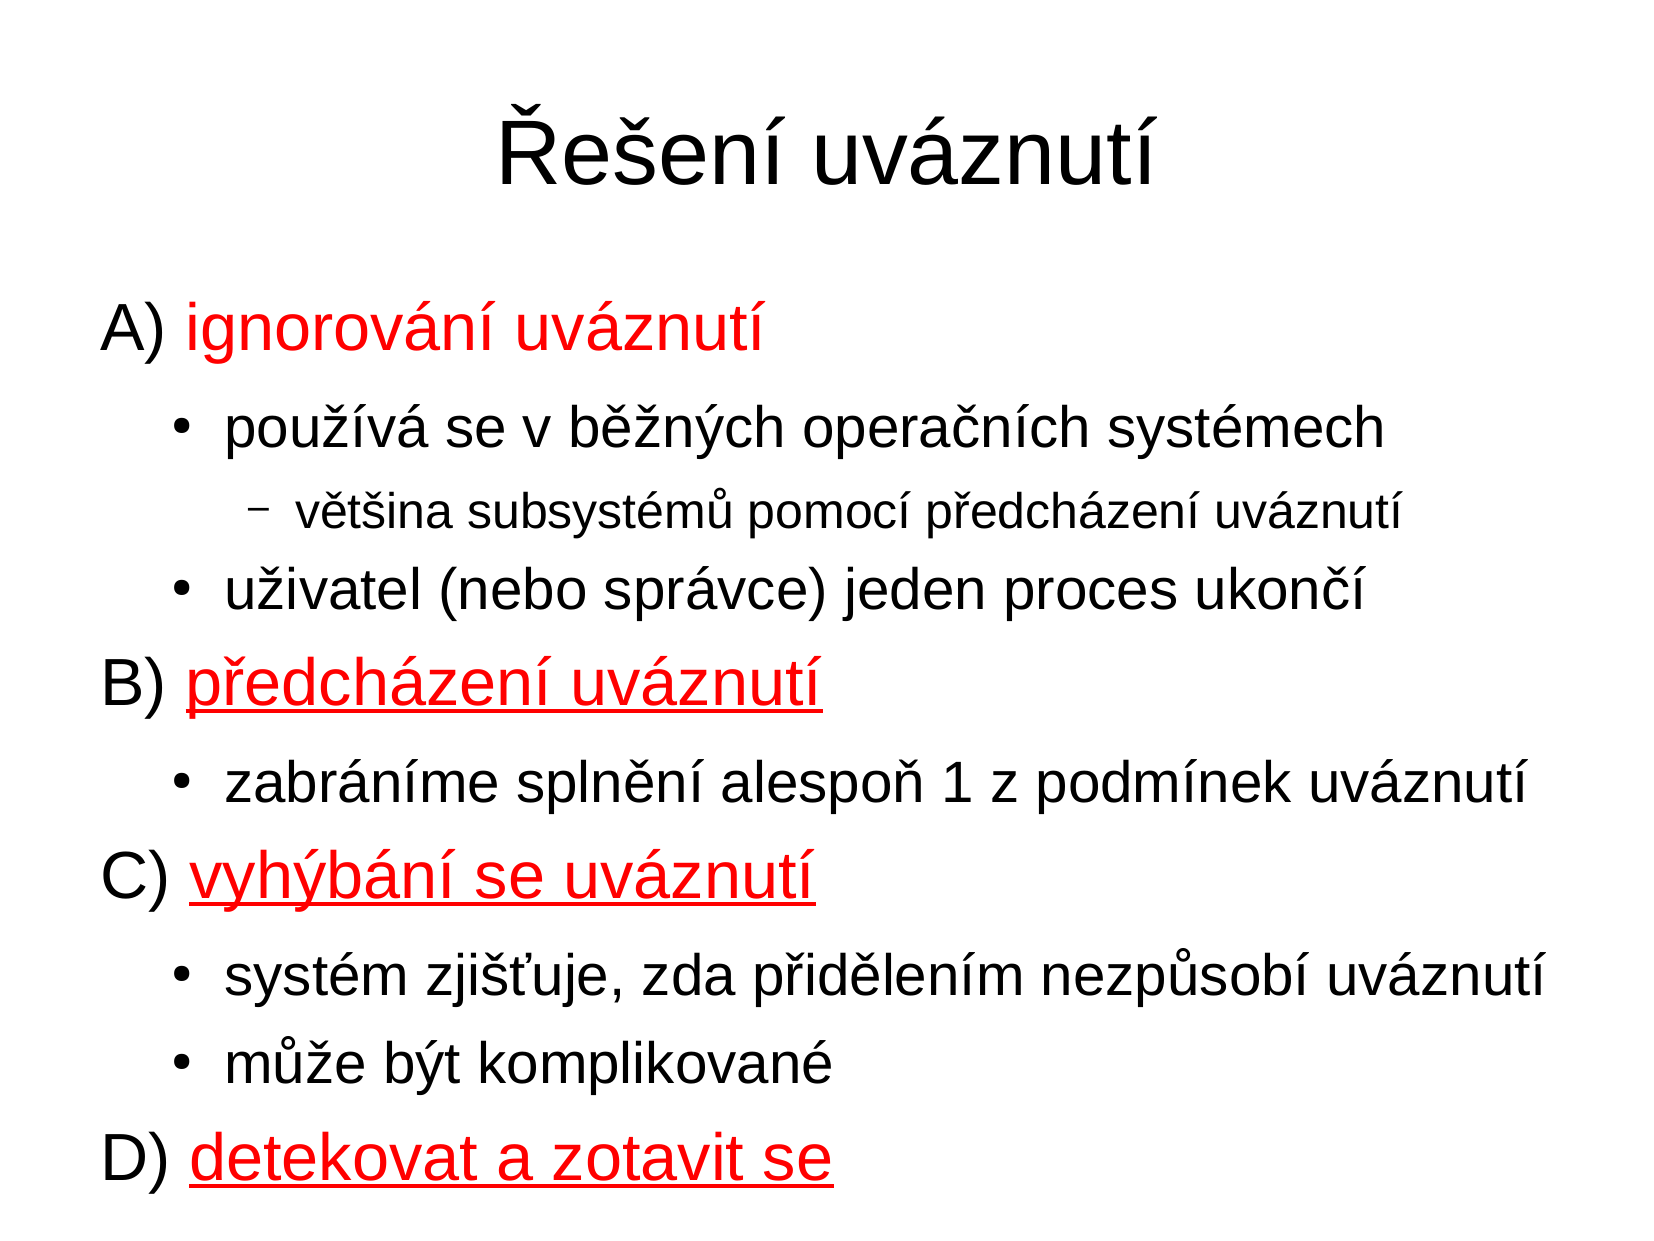

# Řešení uváznutí
 ignorování uváznutí
používá se v běžných operačních systémech
většina subsystémů pomocí předcházení uváznutí
uživatel (nebo správce) jeden proces ukončí
 předcházení uváznutí
zabráníme splnění alespoň 1 z podmínek uváznutí
 vyhýbání se uváznutí
systém zjišťuje, zda přidělením nezpůsobí uváznutí
může být komplikované
 detekovat a zotavit se